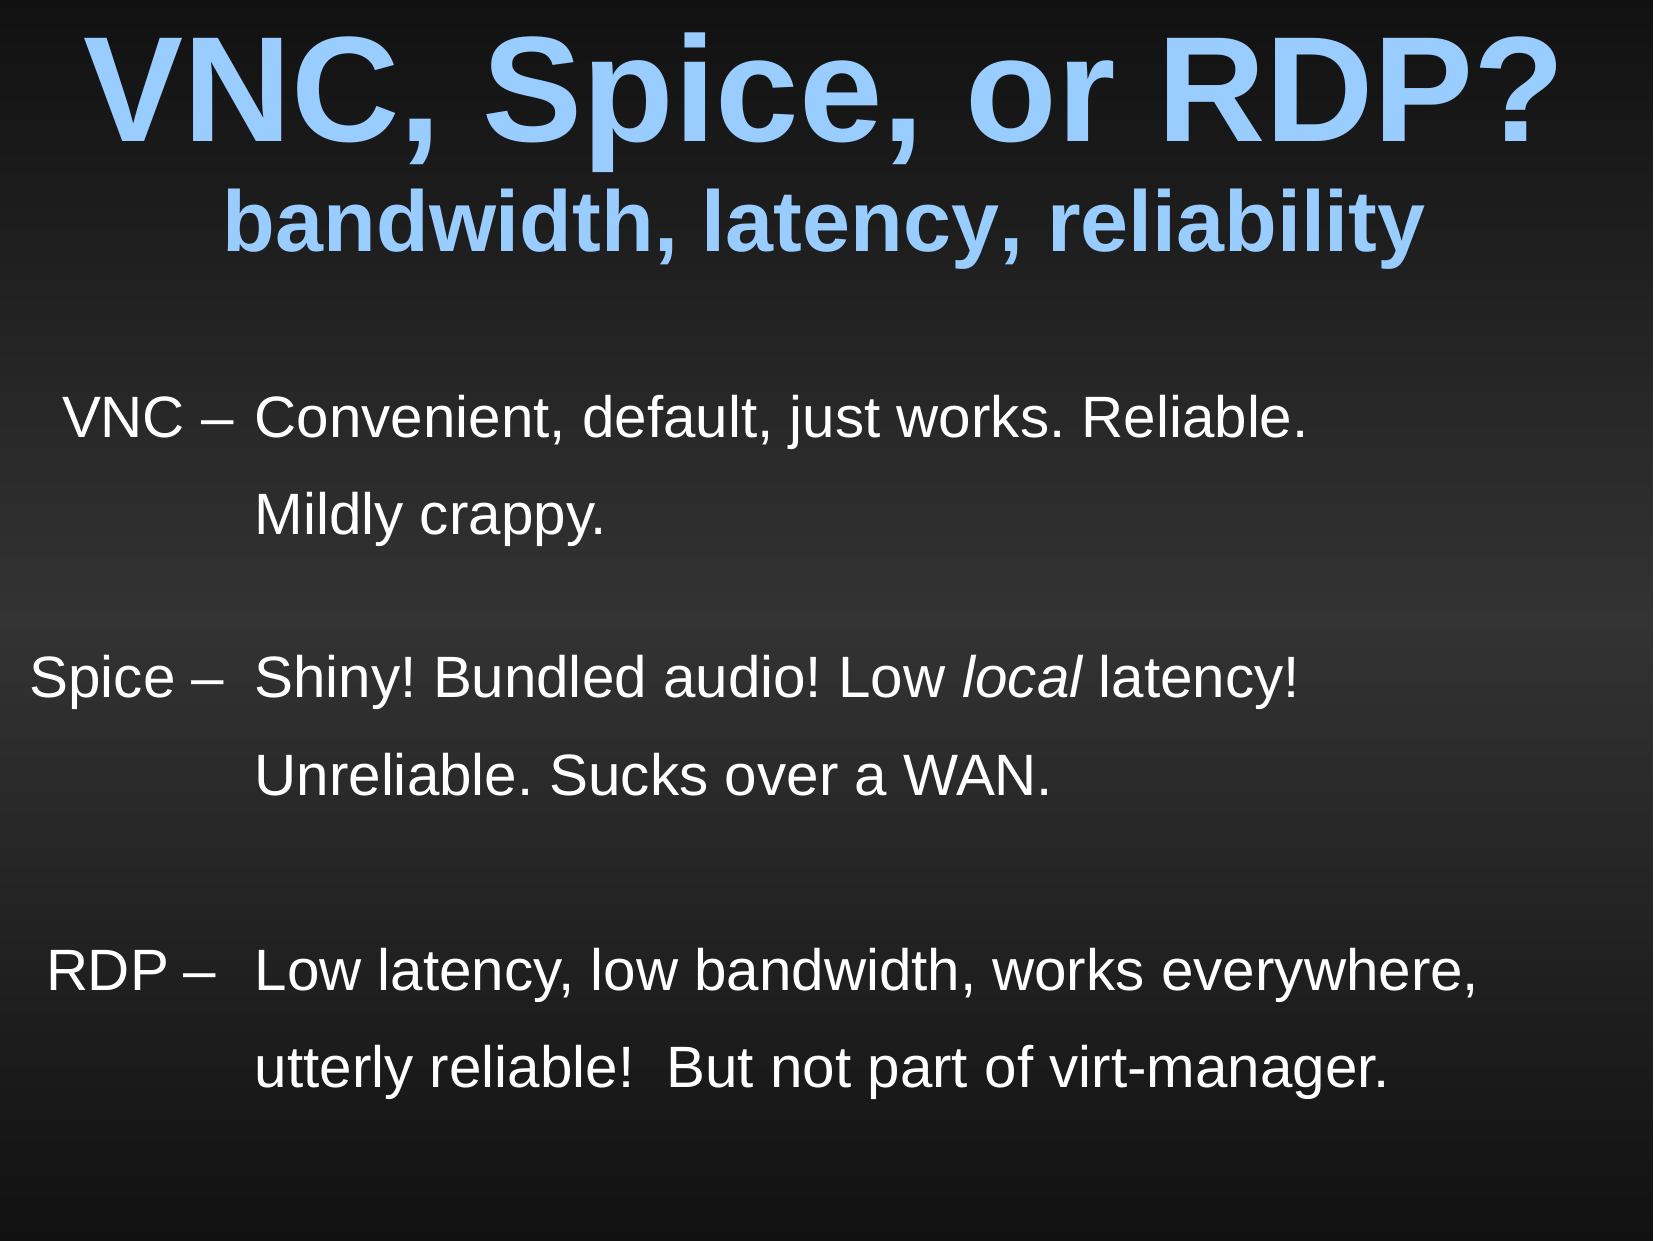

# VNC, Spice, or RDP? bandwidth, latency, reliability
 VNC – 	Convenient, default, just works. Reliable.
			Mildly crappy.
Spice –	Shiny! Bundled audio! Low local latency!
			Unreliable. Sucks over a WAN.
 RDP –	Low latency, low bandwidth, works everywhere,
			utterly reliable! But not part of virt-manager.